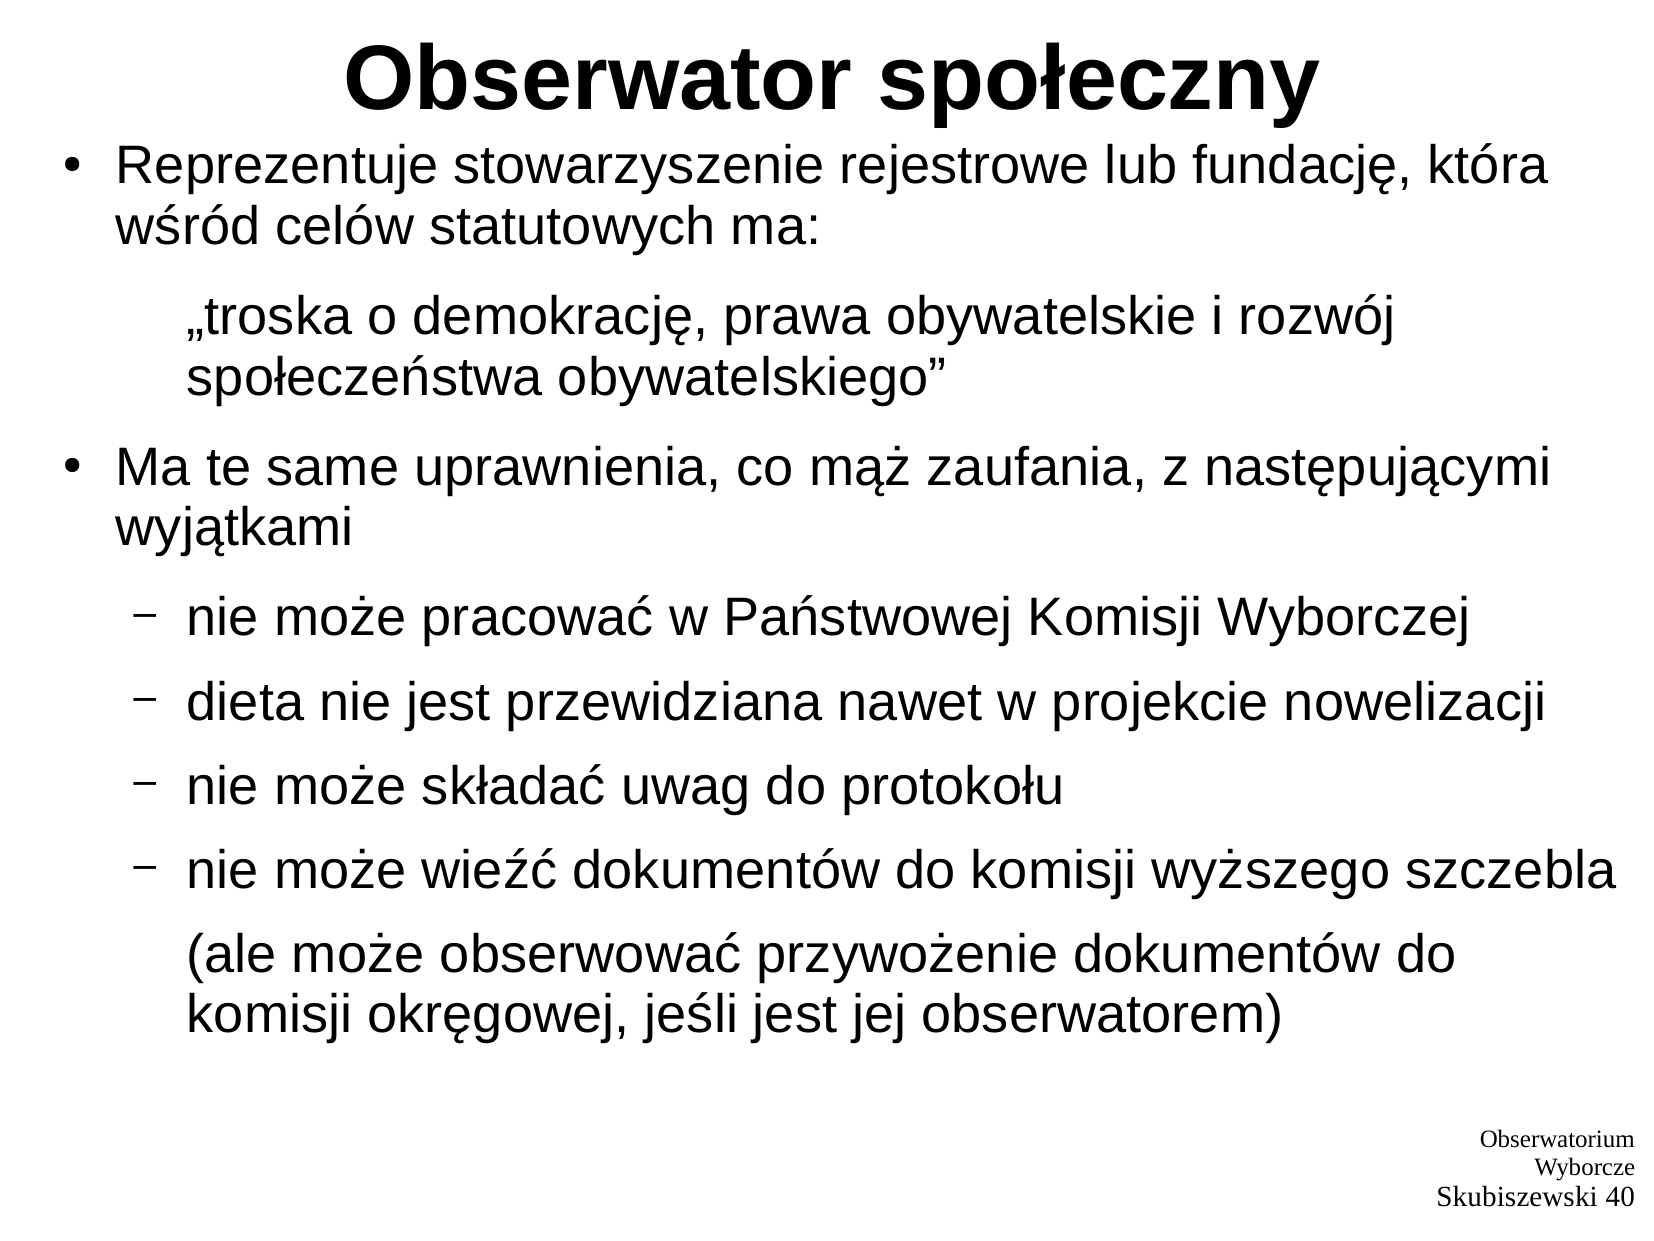

# Obserwator społeczny
Reprezentuje stowarzyszenie rejestrowe lub fundację, która wśród celów statutowych ma:
„troska o demokrację, prawa obywatelskie i rozwój społeczeństwa obywatelskiego”
Ma te same uprawnienia, co mąż zaufania, z następującymi wyjątkami
nie może pracować w Państwowej Komisji Wyborczej
dieta nie jest przewidziana nawet w projekcie nowelizacji
nie może składać uwag do protokołu
nie może wieźć dokumentów do komisji wyższego szczebla
(ale może obserwować przywożenie dokumentów do komisji okręgowej, jeśli jest jej obserwatorem)
40